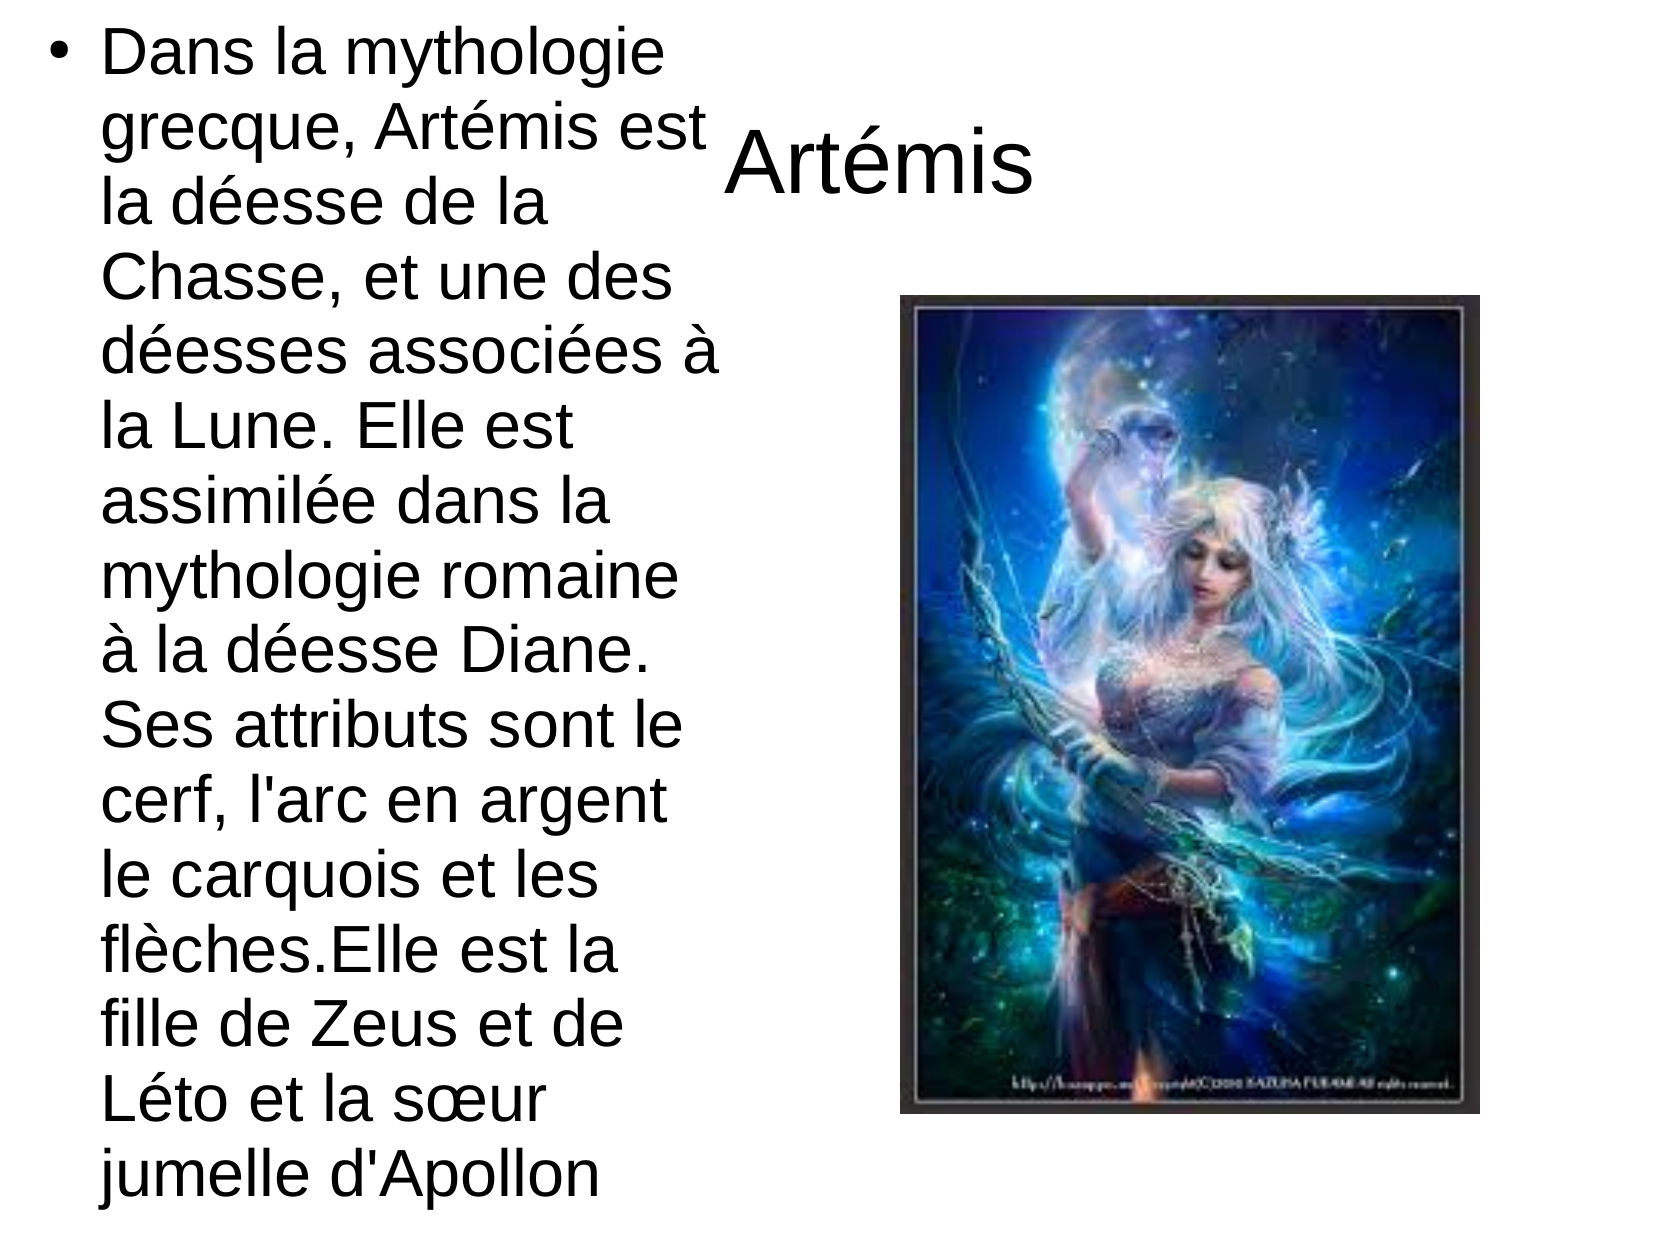

Dans la mythologie grecque, Artémis est la déesse de la Chasse, et une des déesses associées à la Lune. Elle est assimilée dans la mythologie romaine à la déesse Diane. Ses attributs sont le cerf, l'arc en argent le carquois et les flèches.Elle est la fille de Zeus et de Léto et la sœur jumelle d'Apollon
# Artémis